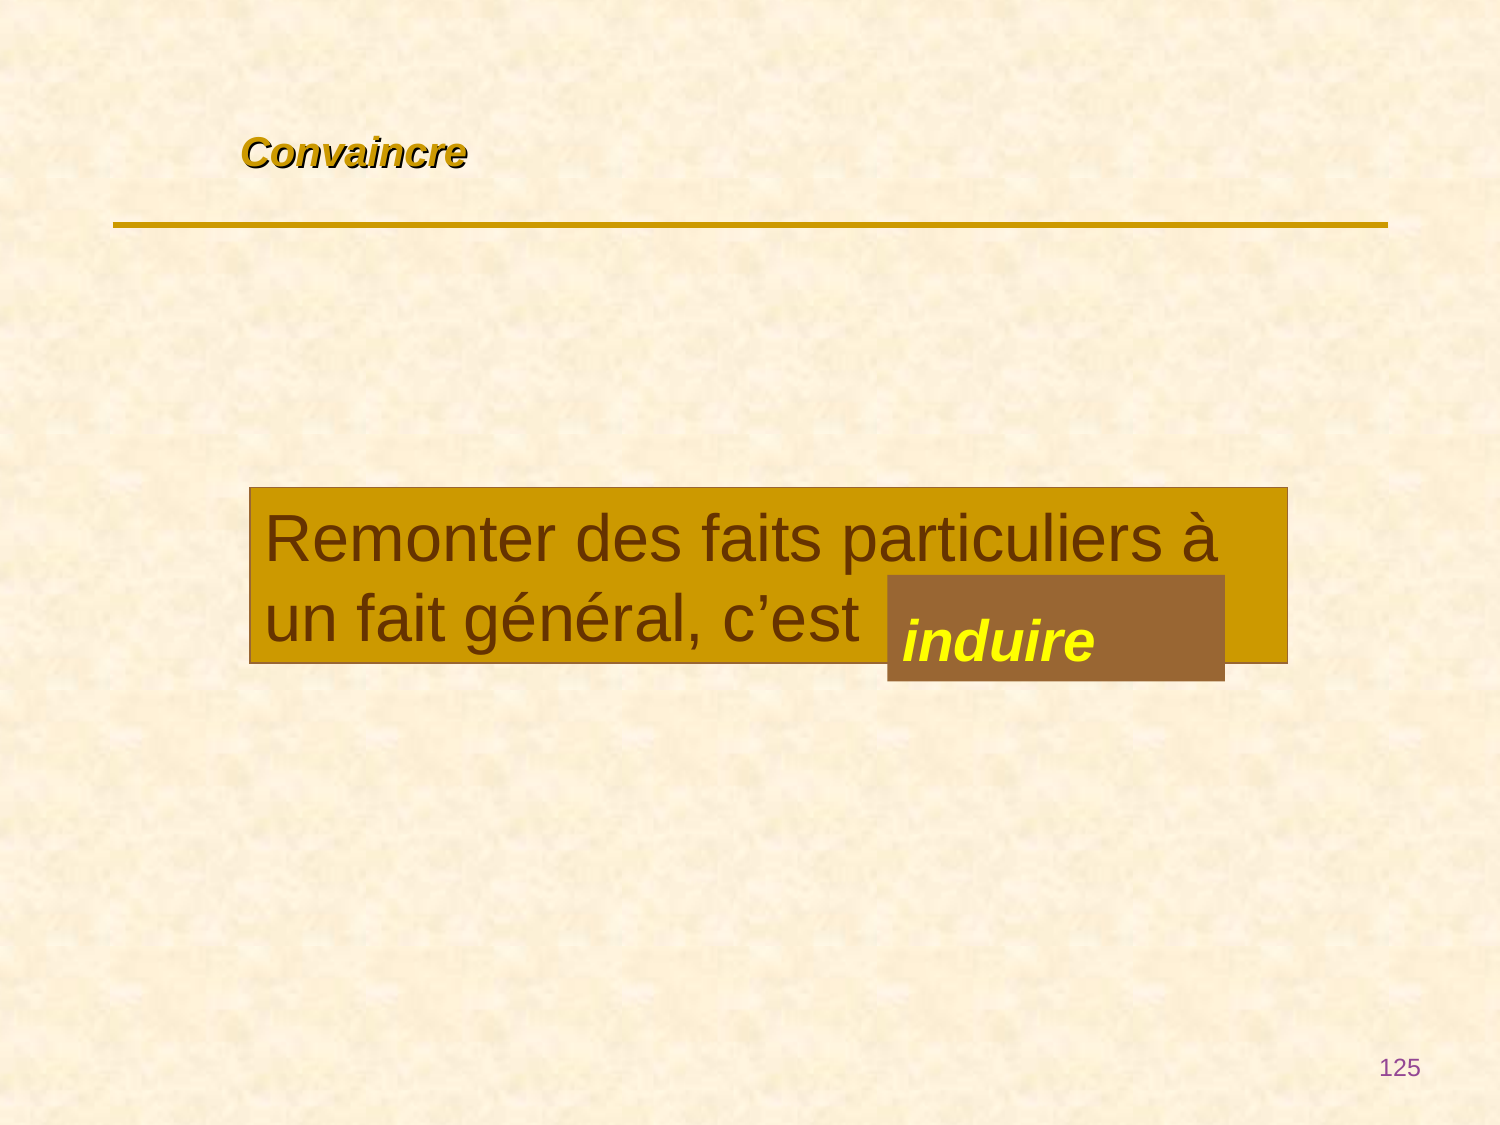

Convaincre
Remonter des faits particuliers à un fait général, c’est		…
induire
125